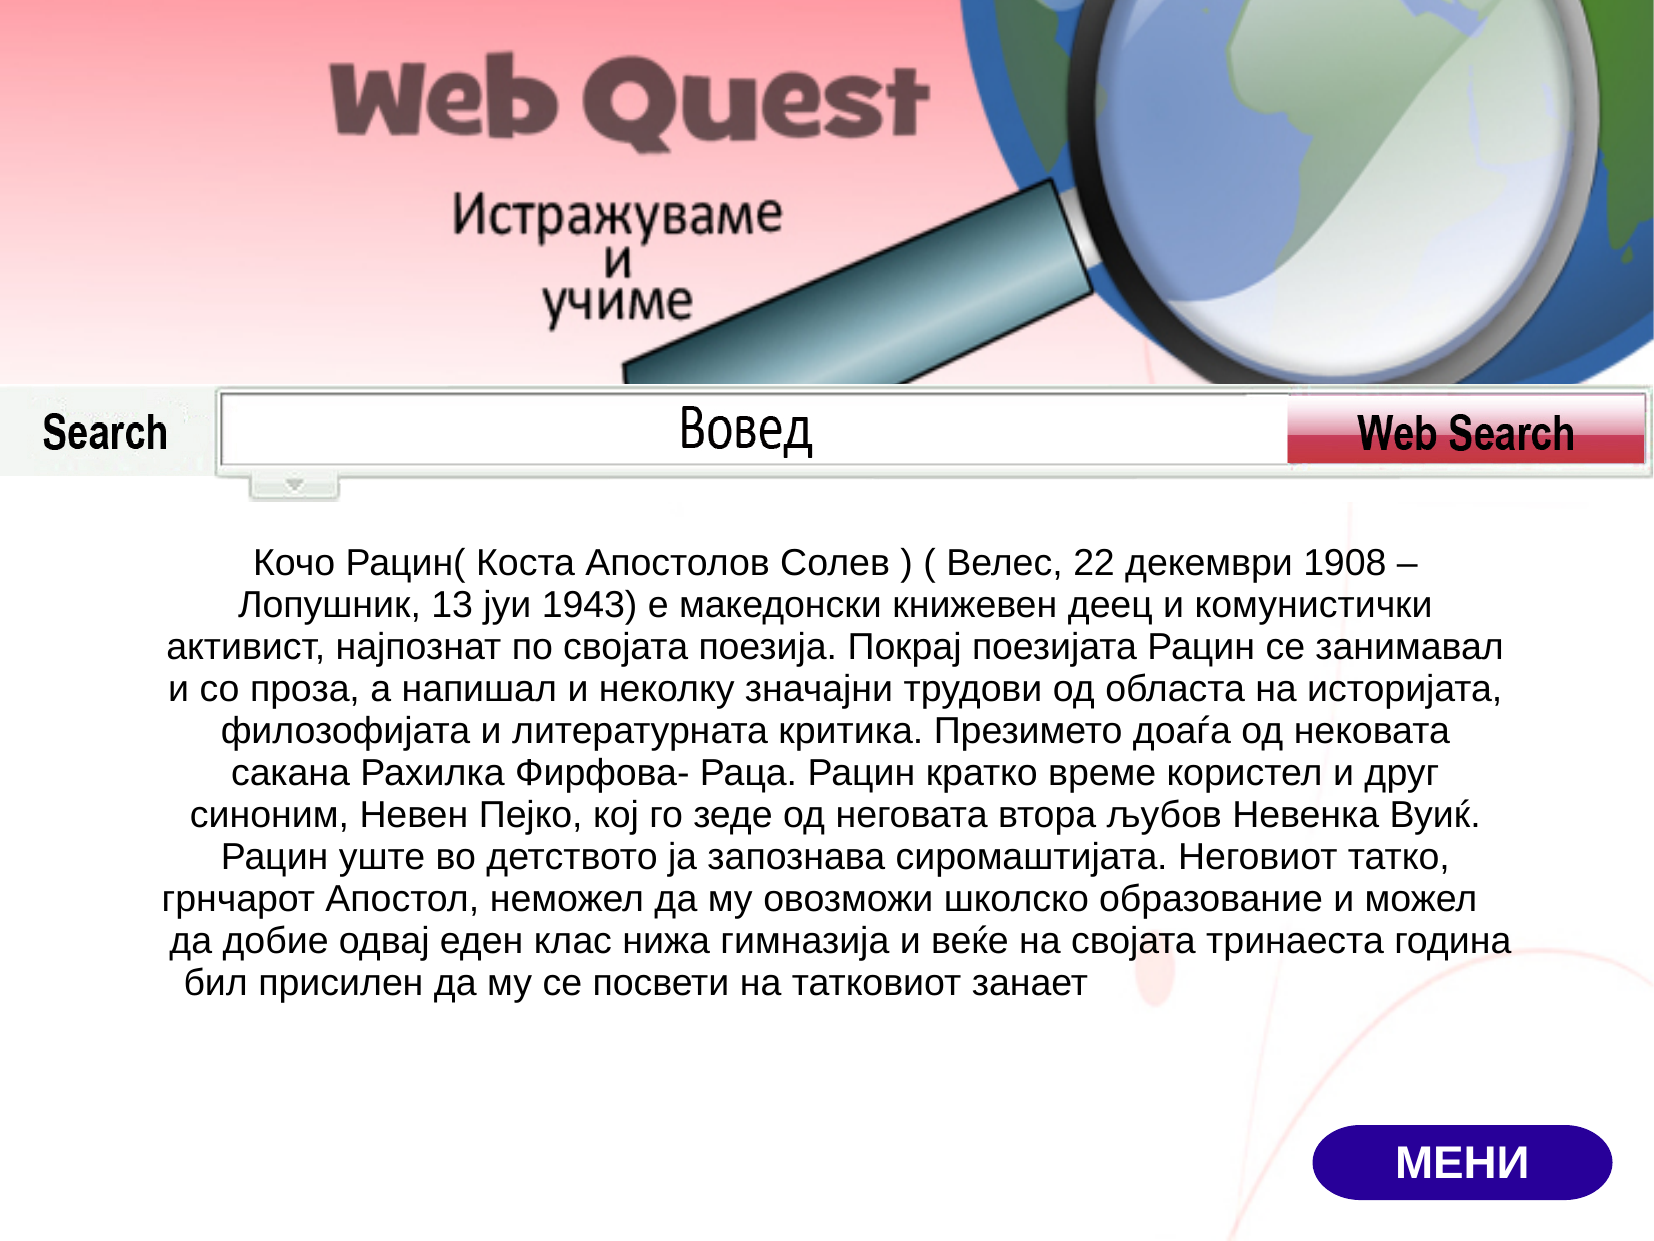

Кочо Рацин( Коста Апостолов Солев ) ( Велес, 22 декември 1908 – Лопушник, 13 јуи 1943) е македонски книжевен деец и комунистички активист, најпознат по својата поезија. Покрај поезијата Рацин се занимавал и со проза, а напишал и неколку значајни трудови од областа на историјата, филозофијата и литературната критика. Презимето доаѓа од нековата сакана Рахилка Фирфова- Раца. Рацин кратко време користел и друг синоним, Невен Пејко, кој го зеде од неговата втора љубов Невенка Вуиќ. Рацин уште во детството ја запознава сиромаштијата. Неговиот татко, грнчарот Апостол, неможел да му овозможи школско образование и можел да добие одвај еден клас нижа гимназија и веќе на својата тринаеста година бил присилен да му се посвети на татковиот занает
МЕНИ